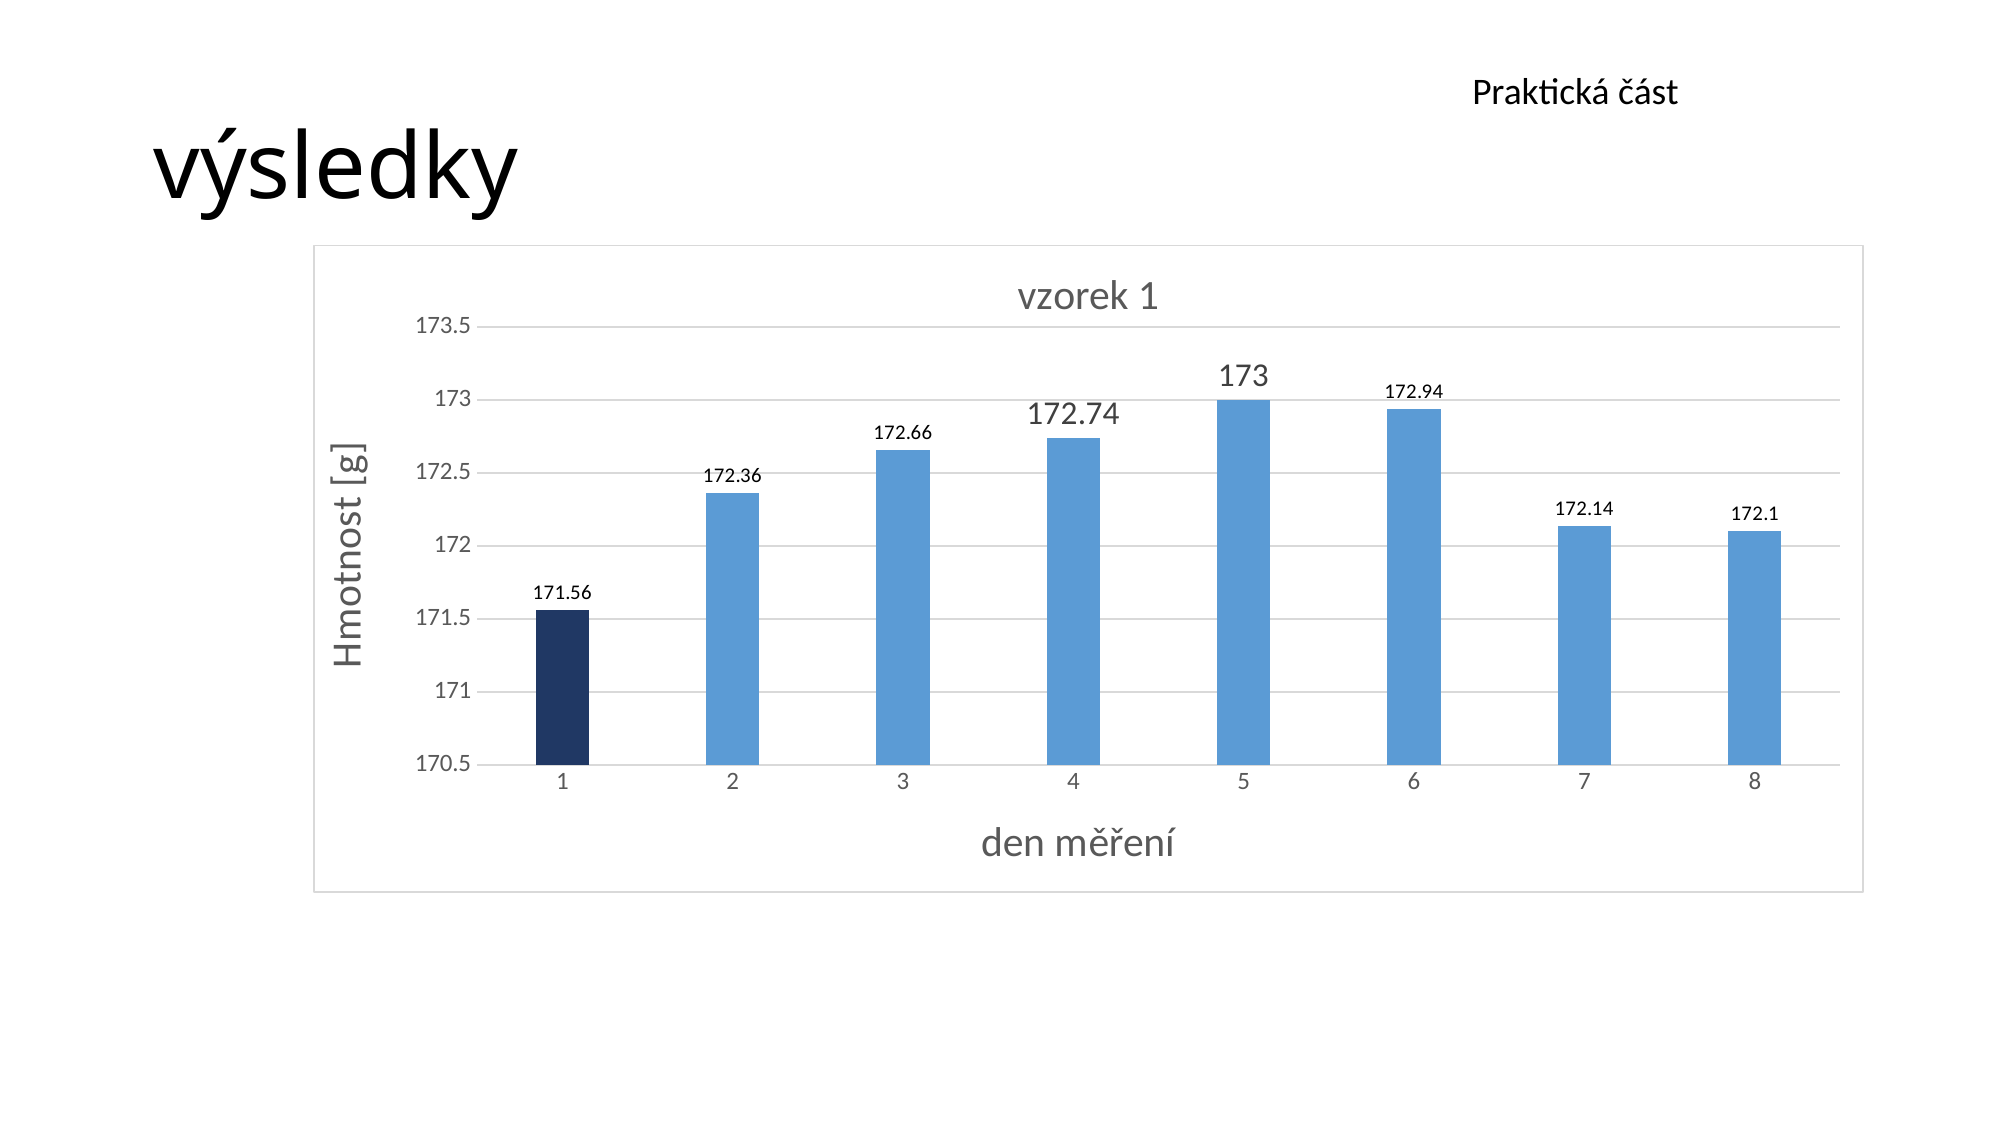

Praktická část
# výsledky
### Chart: vzorek 1
| Category | |
|---|---|
| 1 | 171.56 |
| 2 | 172.36 |
| 3 | 172.66 |
| 4 | 172.74 |
| 5 | 173.0 |
| 6 | 172.94 |
| 7 | 172.14 |
| 8 | 172.1 |